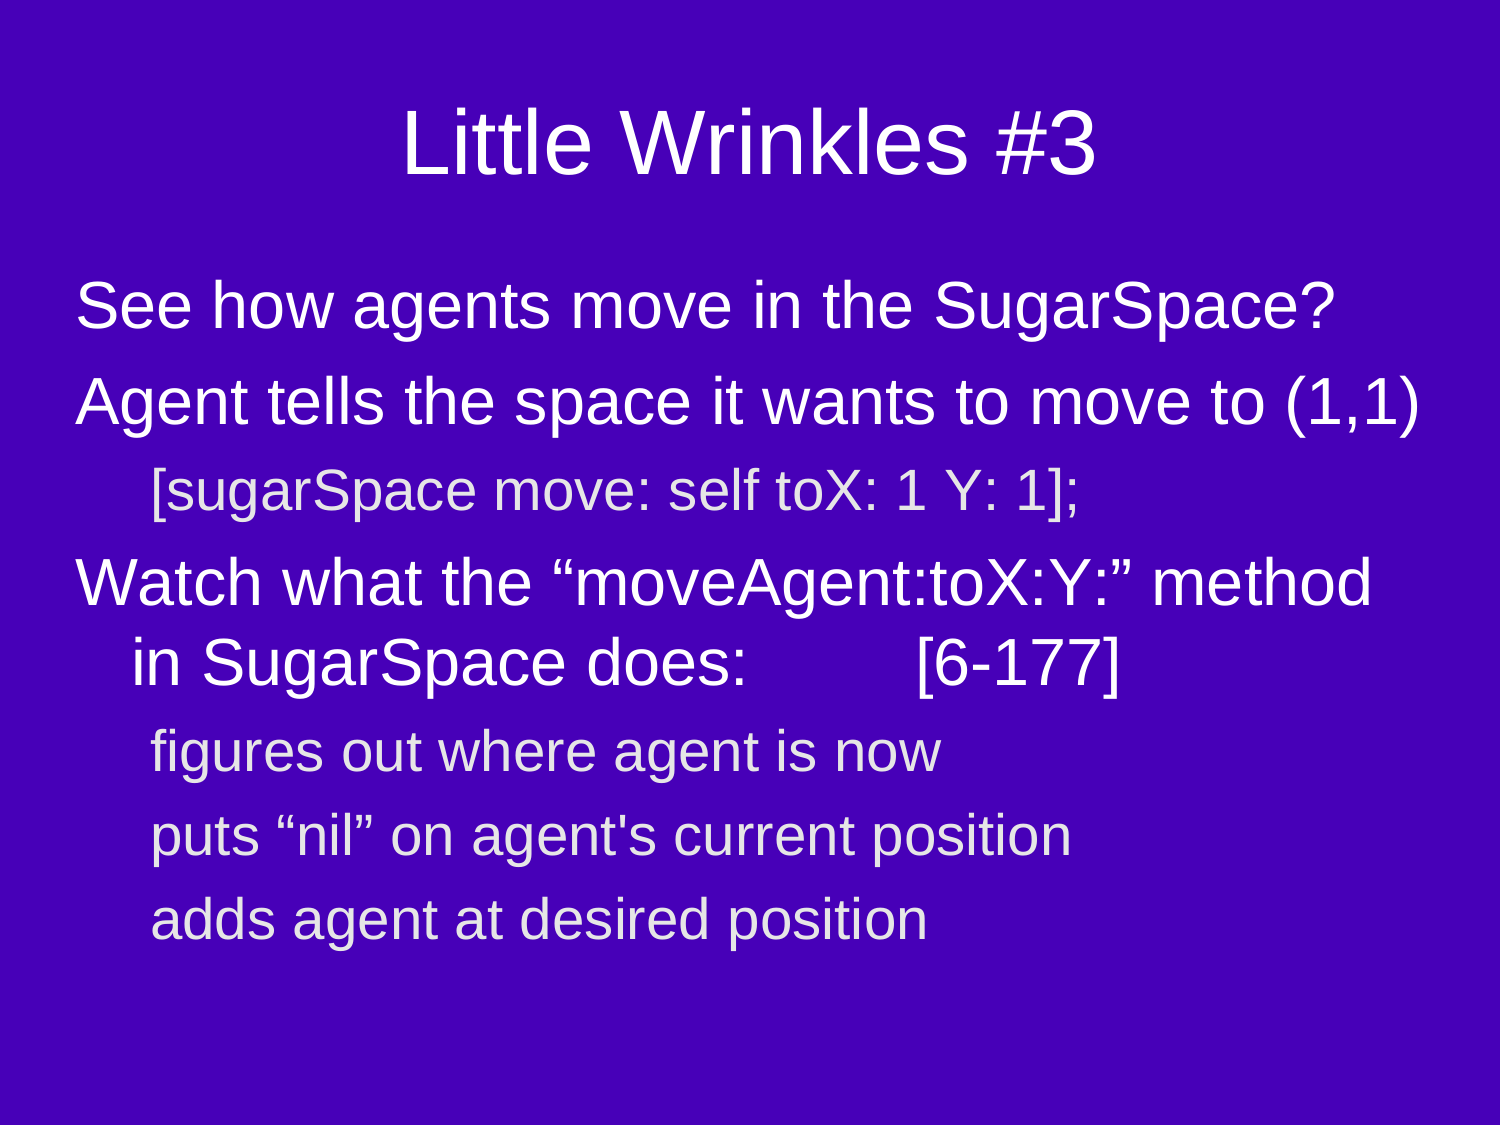

# Little Wrinkles #3
See how agents move in the SugarSpace?
Agent tells the space it wants to move to (1,1)
[sugarSpace move: self toX: 1 Y: 1];
Watch what the “moveAgent:toX:Y:” method in SugarSpace does: [6-177]
figures out where agent is now
puts “nil” on agent's current position
adds agent at desired position